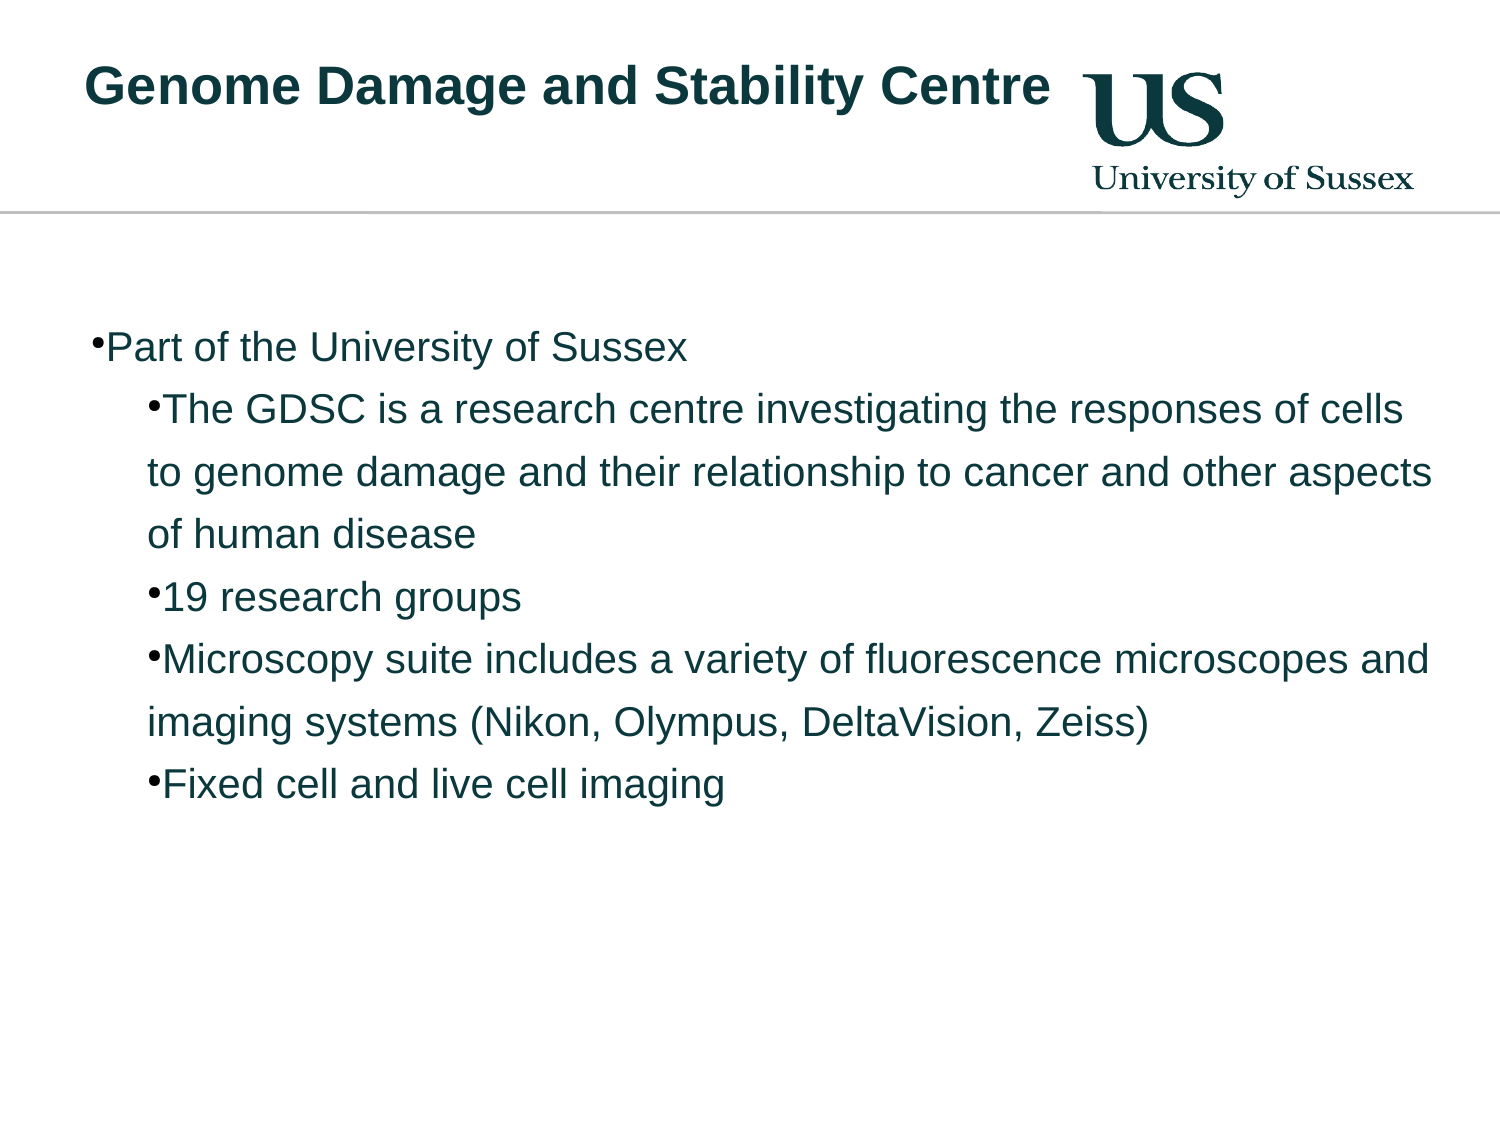

# Genome Damage and Stability Centre
Part of the University of Sussex
The GDSC is a research centre investigating the responses of cells to genome damage and their relationship to cancer and other aspects of human disease
19 research groups
Microscopy suite includes a variety of fluorescence microscopes and imaging systems (Nikon, Olympus, DeltaVision, Zeiss)
Fixed cell and live cell imaging